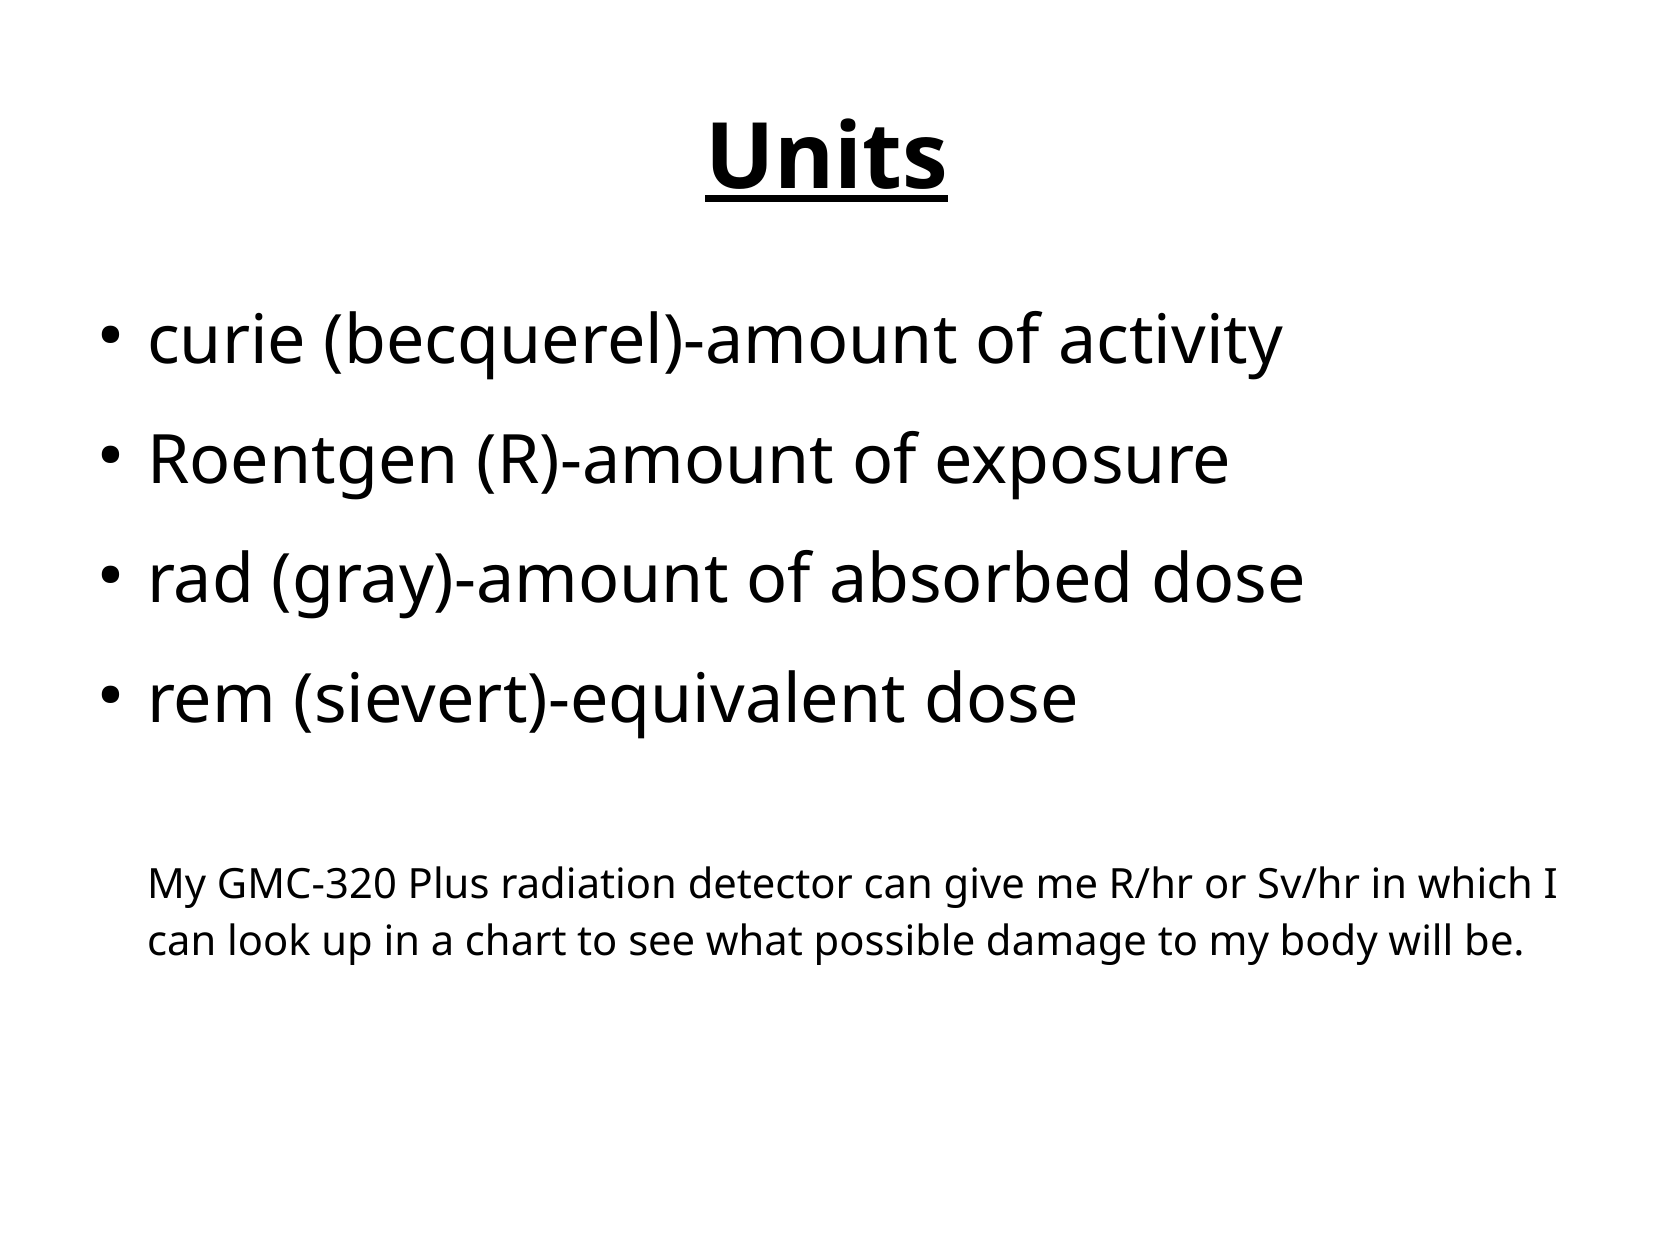

# Units
curie (becquerel)-amount of activity
Roentgen (R)-amount of exposure
rad (gray)-amount of absorbed dose
rem (sievert)-equivalent dose
My GMC-320 Plus radiation detector can give me R/hr or Sv/hr in which I can look up in a chart to see what possible damage to my body will be.